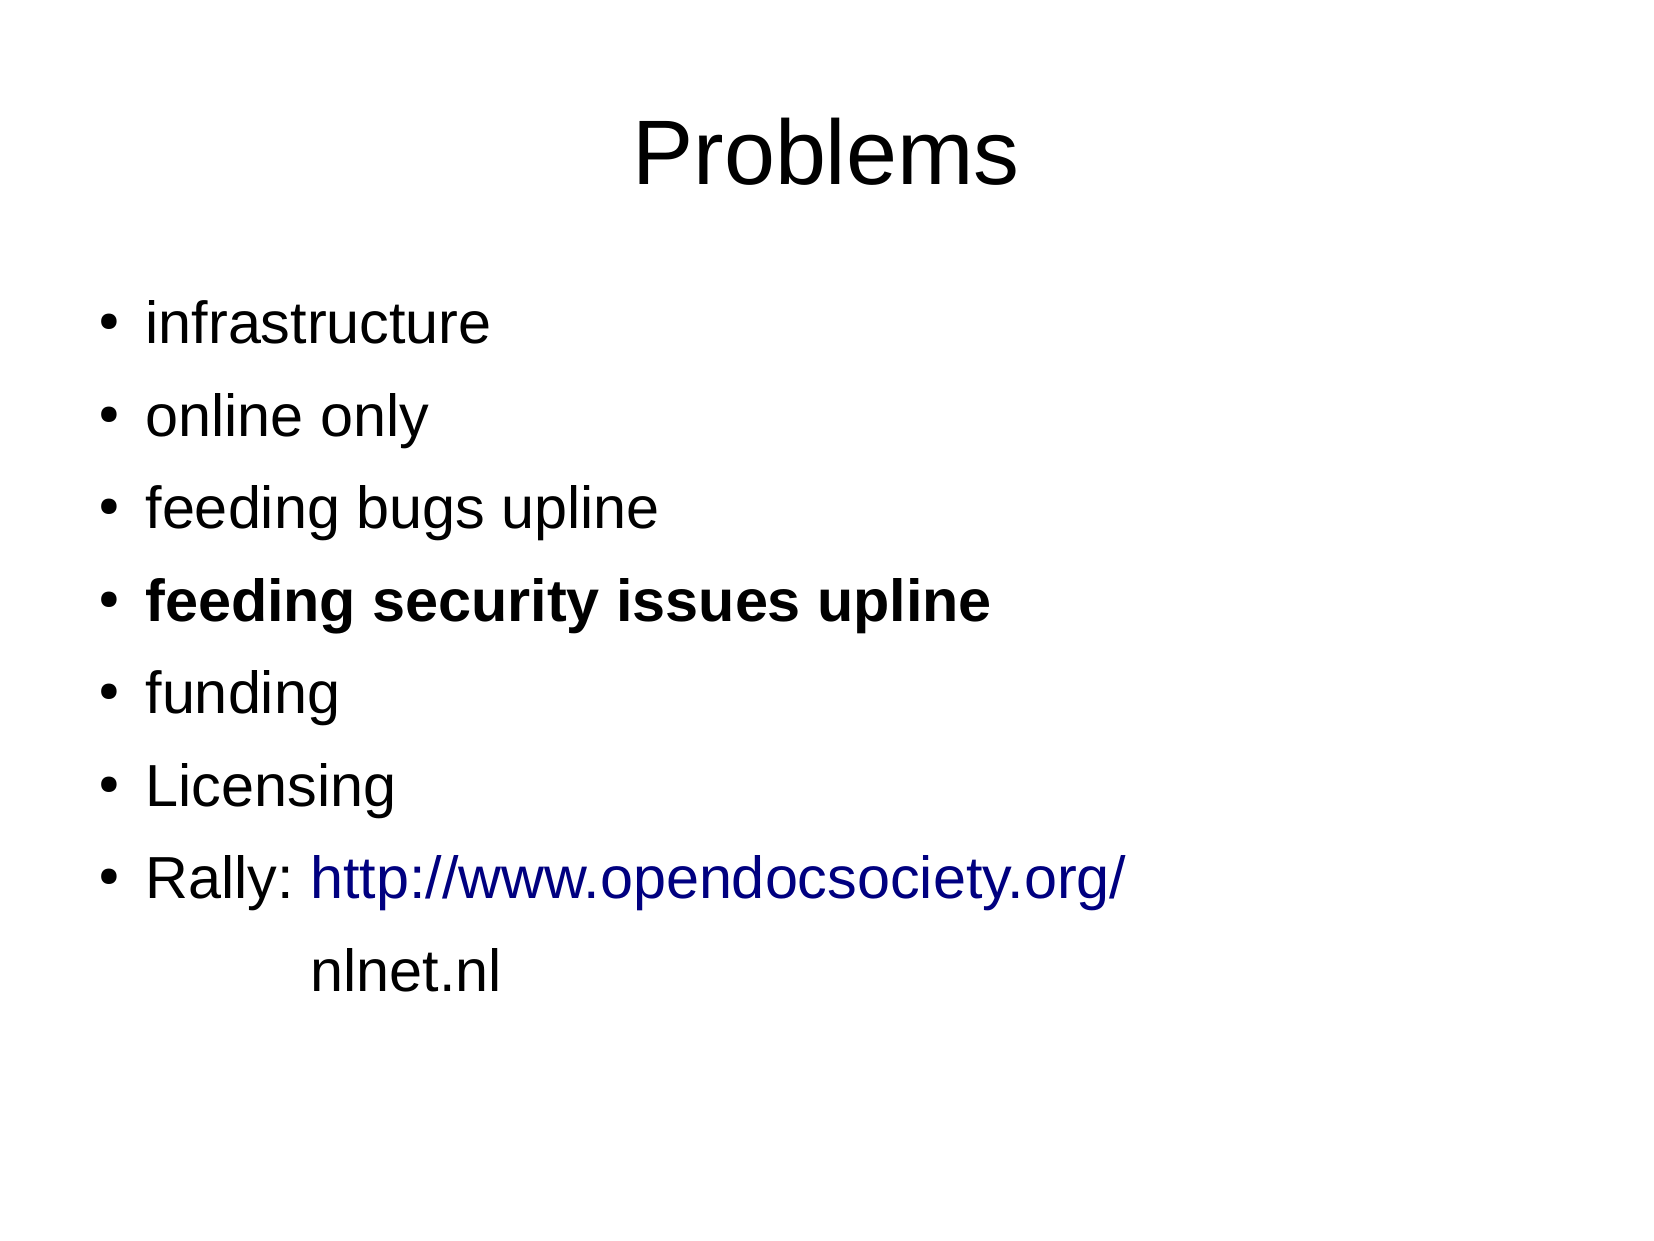

# Problems
infrastructure
online only
feeding bugs upline
feeding security issues upline
funding
Licensing
Rally: http://www.opendocsociety.org/
 nlnet.nl